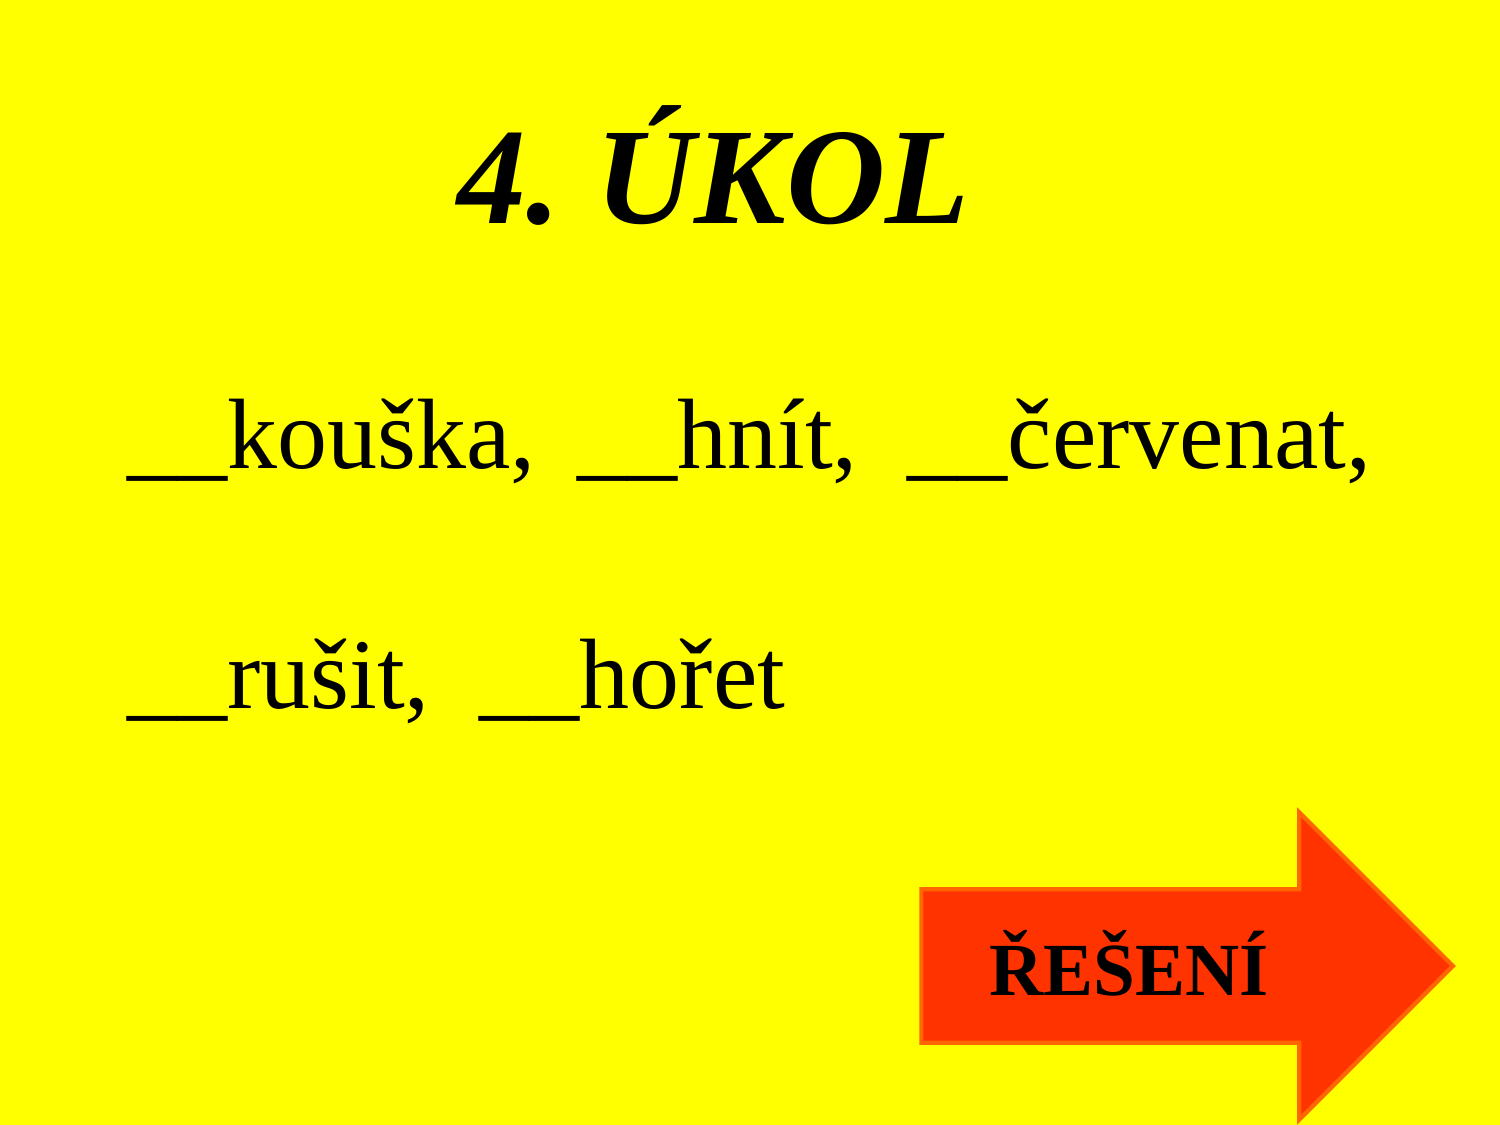

4. ÚKOL
__kouška, 	__hnít, __červenat,
__rušit, __hořet
ŘEŠENÍ